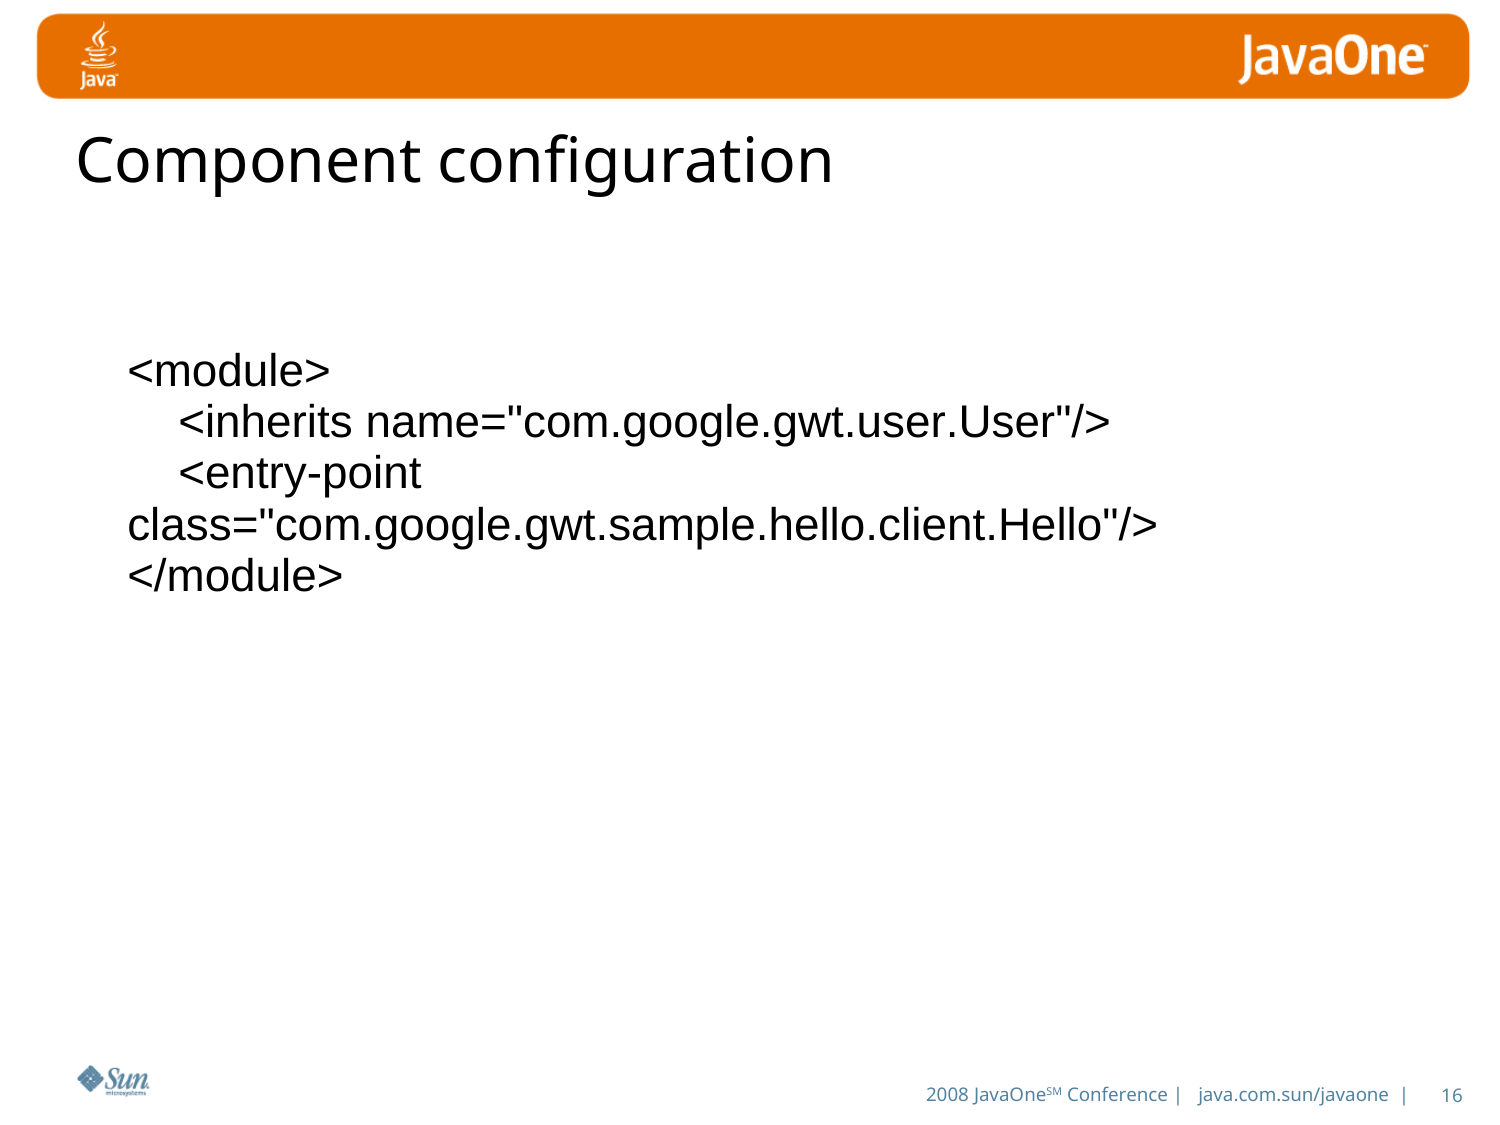

# Component configuration
<module>
 <inherits name="com.google.gwt.user.User"/>
 <entry-point class="com.google.gwt.sample.hello.client.Hello"/>
</module>